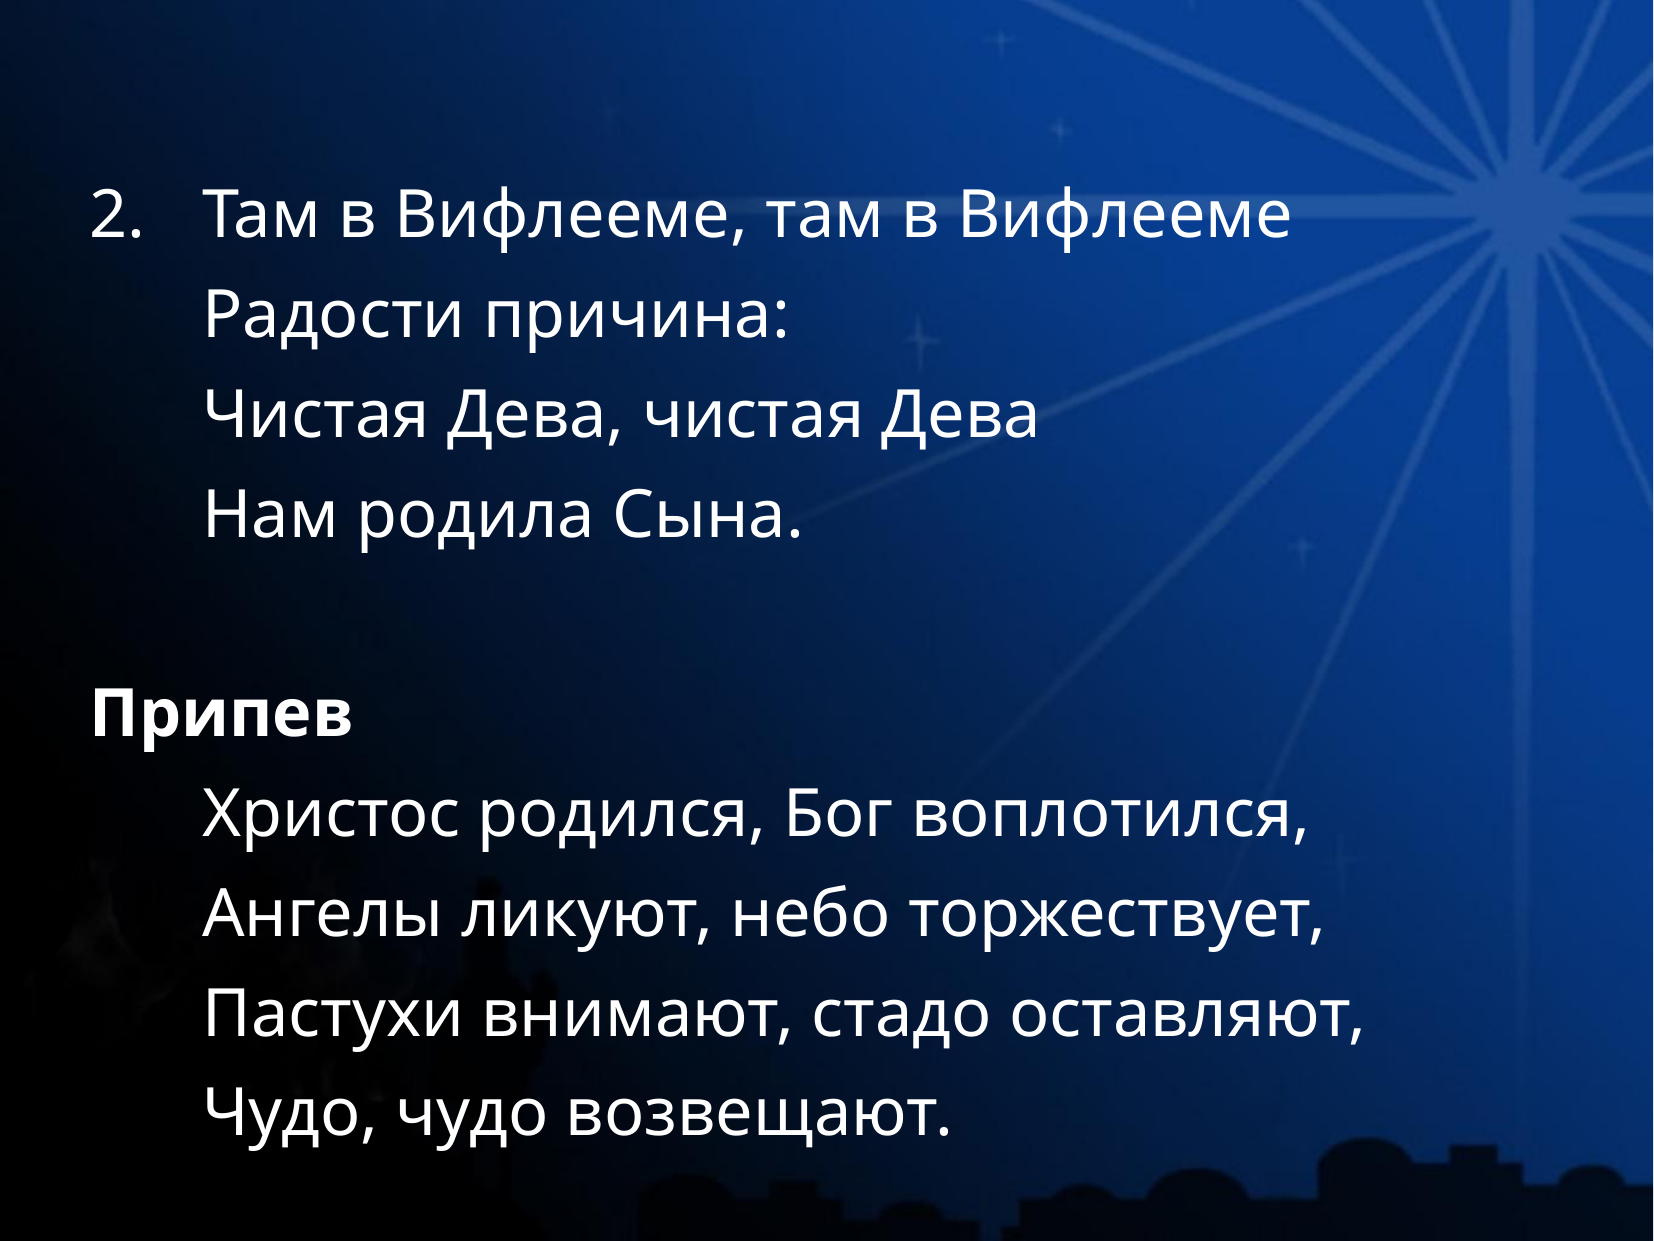

2.	Там в Вифлееме, там в Вифлееме
	Радости причина:
	Чистая Дева, чистая Дева
	Нам родила Сына.
Припев
	Христос родился, Бог воплотился,
	Ангелы ликуют, небо торжествует,
	Пастухи внимают, стадо оставляют,
	Чудо, чудо возвещают.